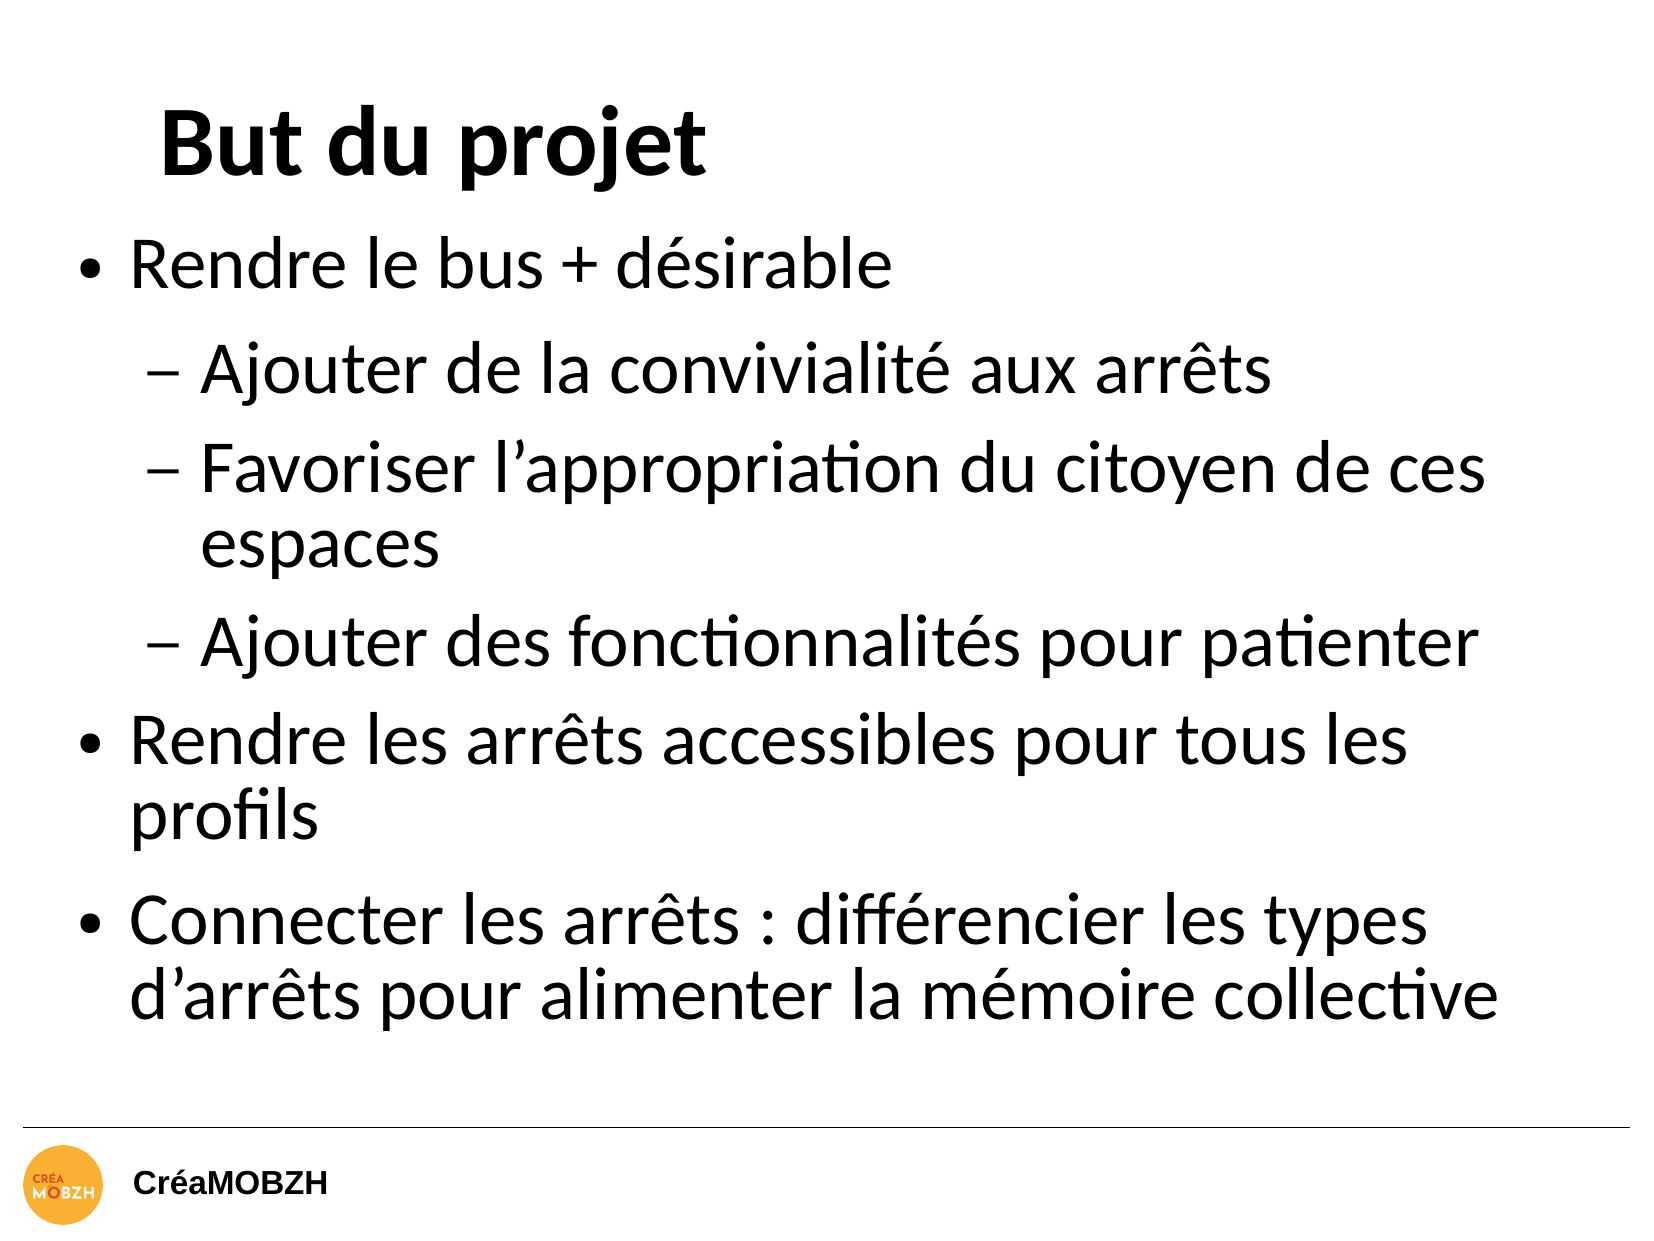

# But du projet
Rendre le bus + désirable
Ajouter de la convivialité aux arrêts
Favoriser l’appropriation du citoyen de ces espaces
Ajouter des fonctionnalités pour patienter
Rendre les arrêts accessibles pour tous les profils
Connecter les arrêts : différencier les types d’arrêts pour alimenter la mémoire collective
CréaMOBZH